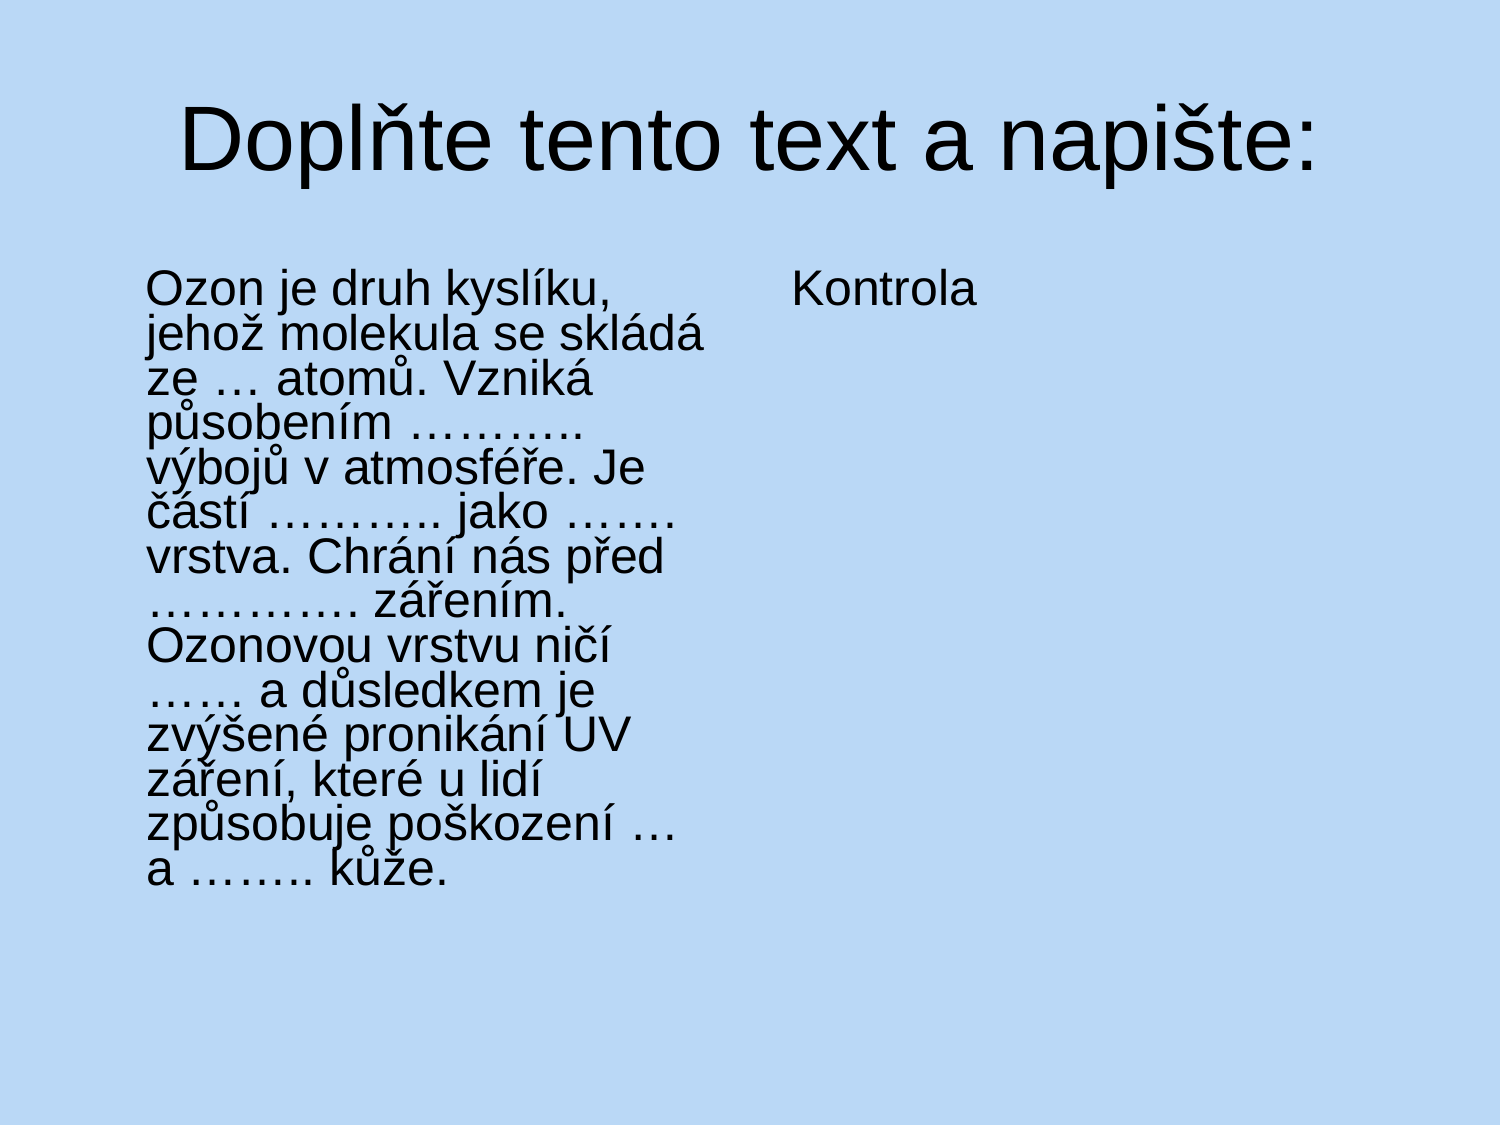

# Doplňte tento text a napište:
 Ozon je druh kyslíku, jehož molekula se skládá ze … atomů. Vzniká působením ……….. výbojů v atmosféře. Je částí ……….. jako ……. vrstva. Chrání nás před …………. zářením. Ozonovou vrstvu ničí …… a důsledkem je zvýšené pronikání UV záření, které u lidí způsobuje poškození … a …….. kůže.
 Kontrola
 tří
 elektrických
 stratosféry
 ozonová
 ultrafialovým
 freony
 očí
 rakovinu